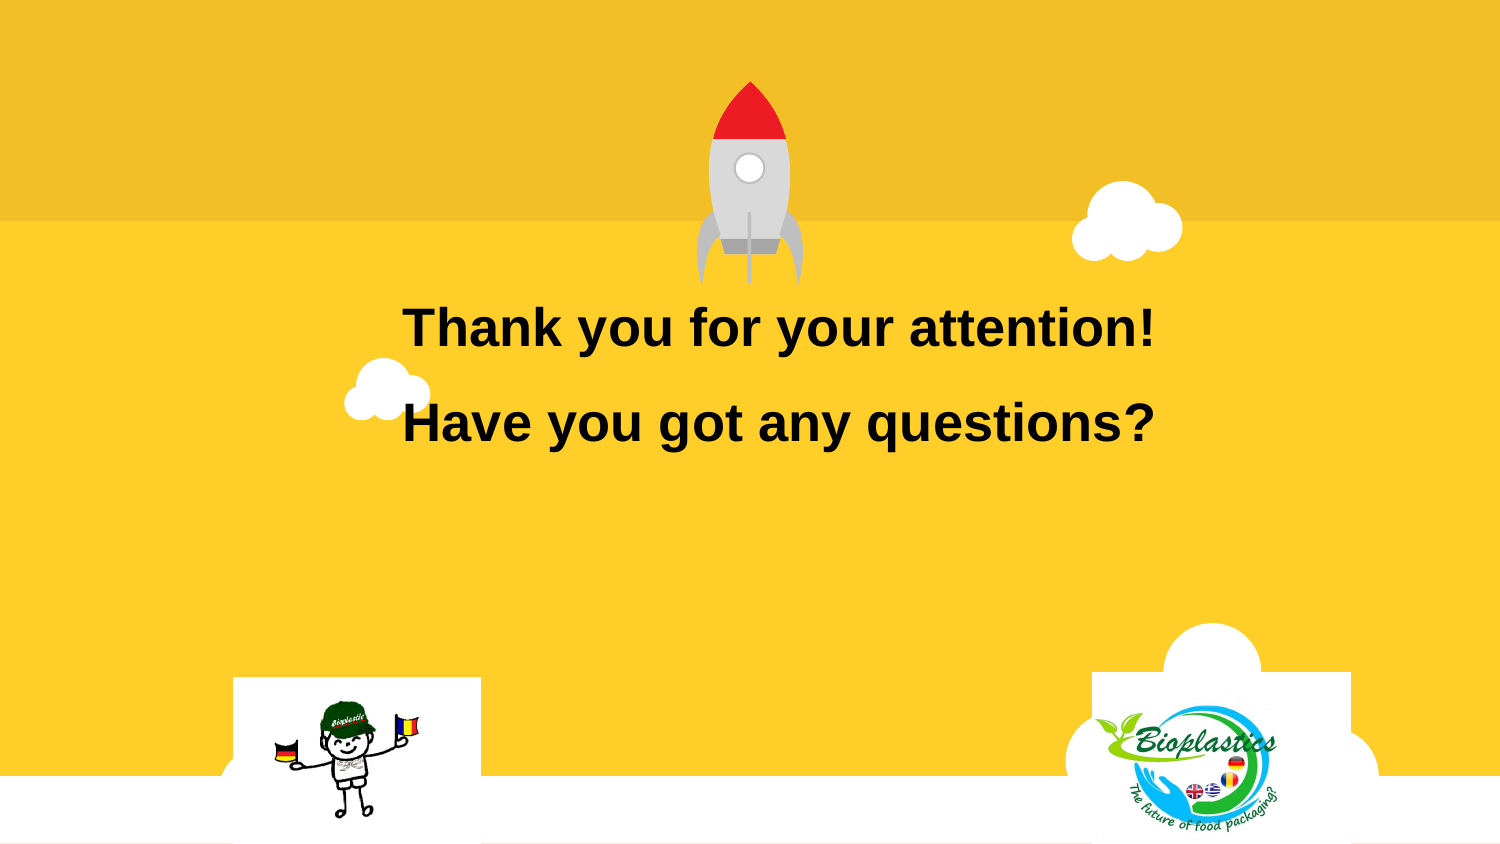

# Thank you for your attention!
Have you got any questions?